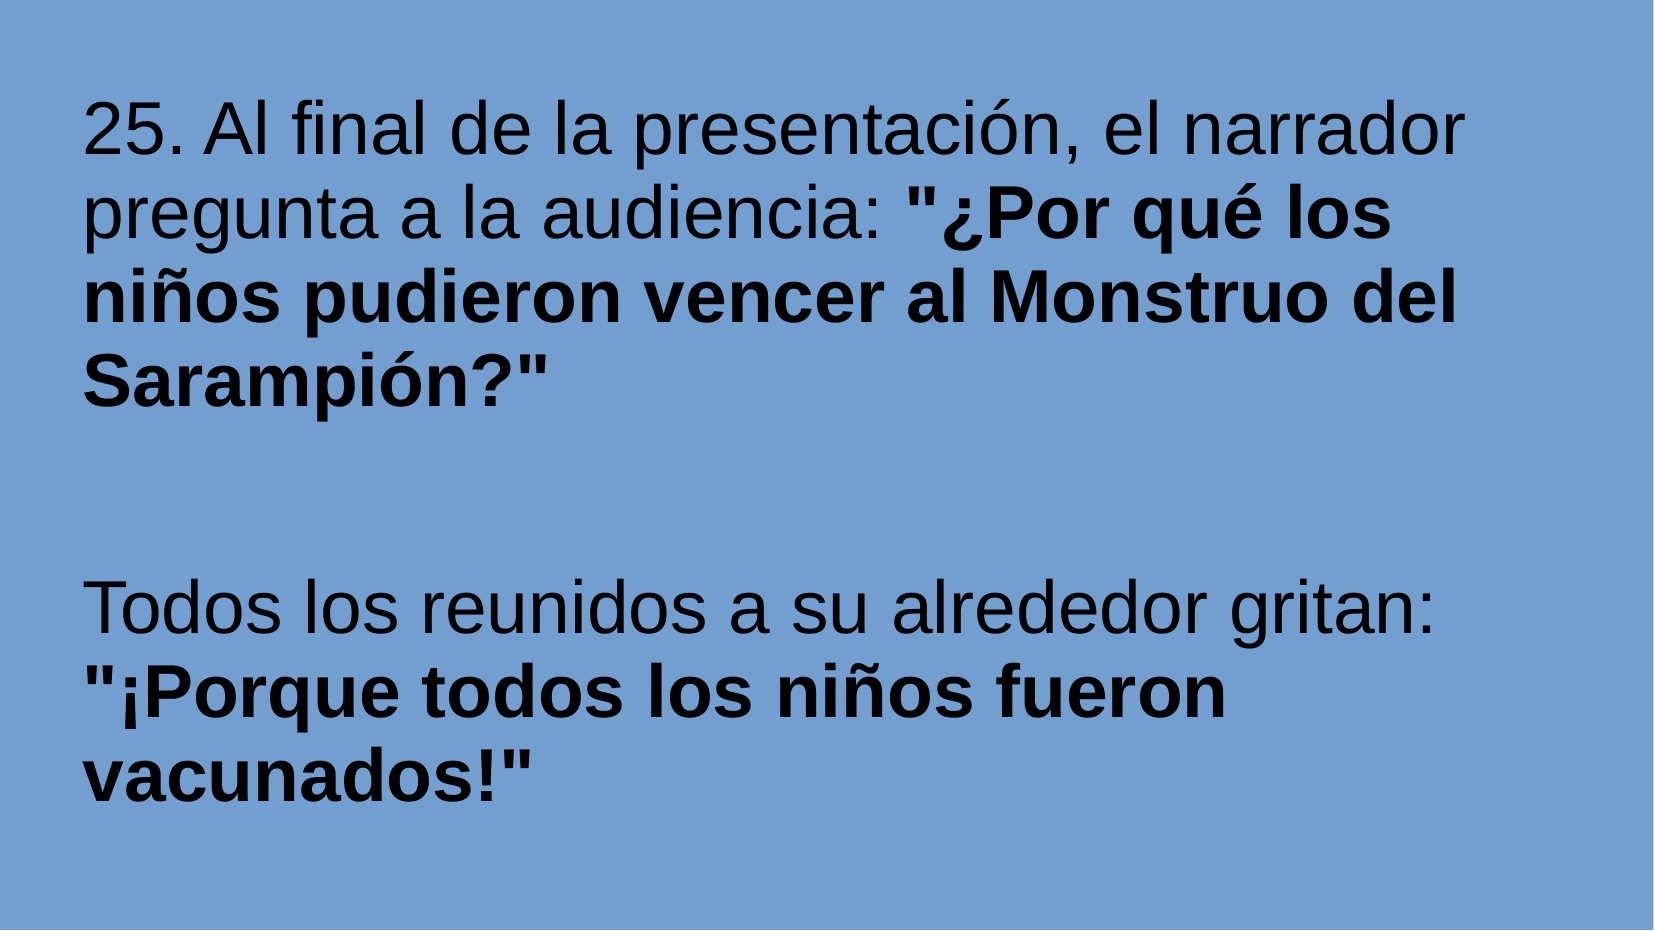

# 25. Al final de la presentación, el narrador pregunta a la audiencia: "¿Por qué los niños pudieron vencer al Monstruo del Sarampión?"
Todos los reunidos a su alrededor gritan: "¡Porque todos los niños fueron vacunados!"